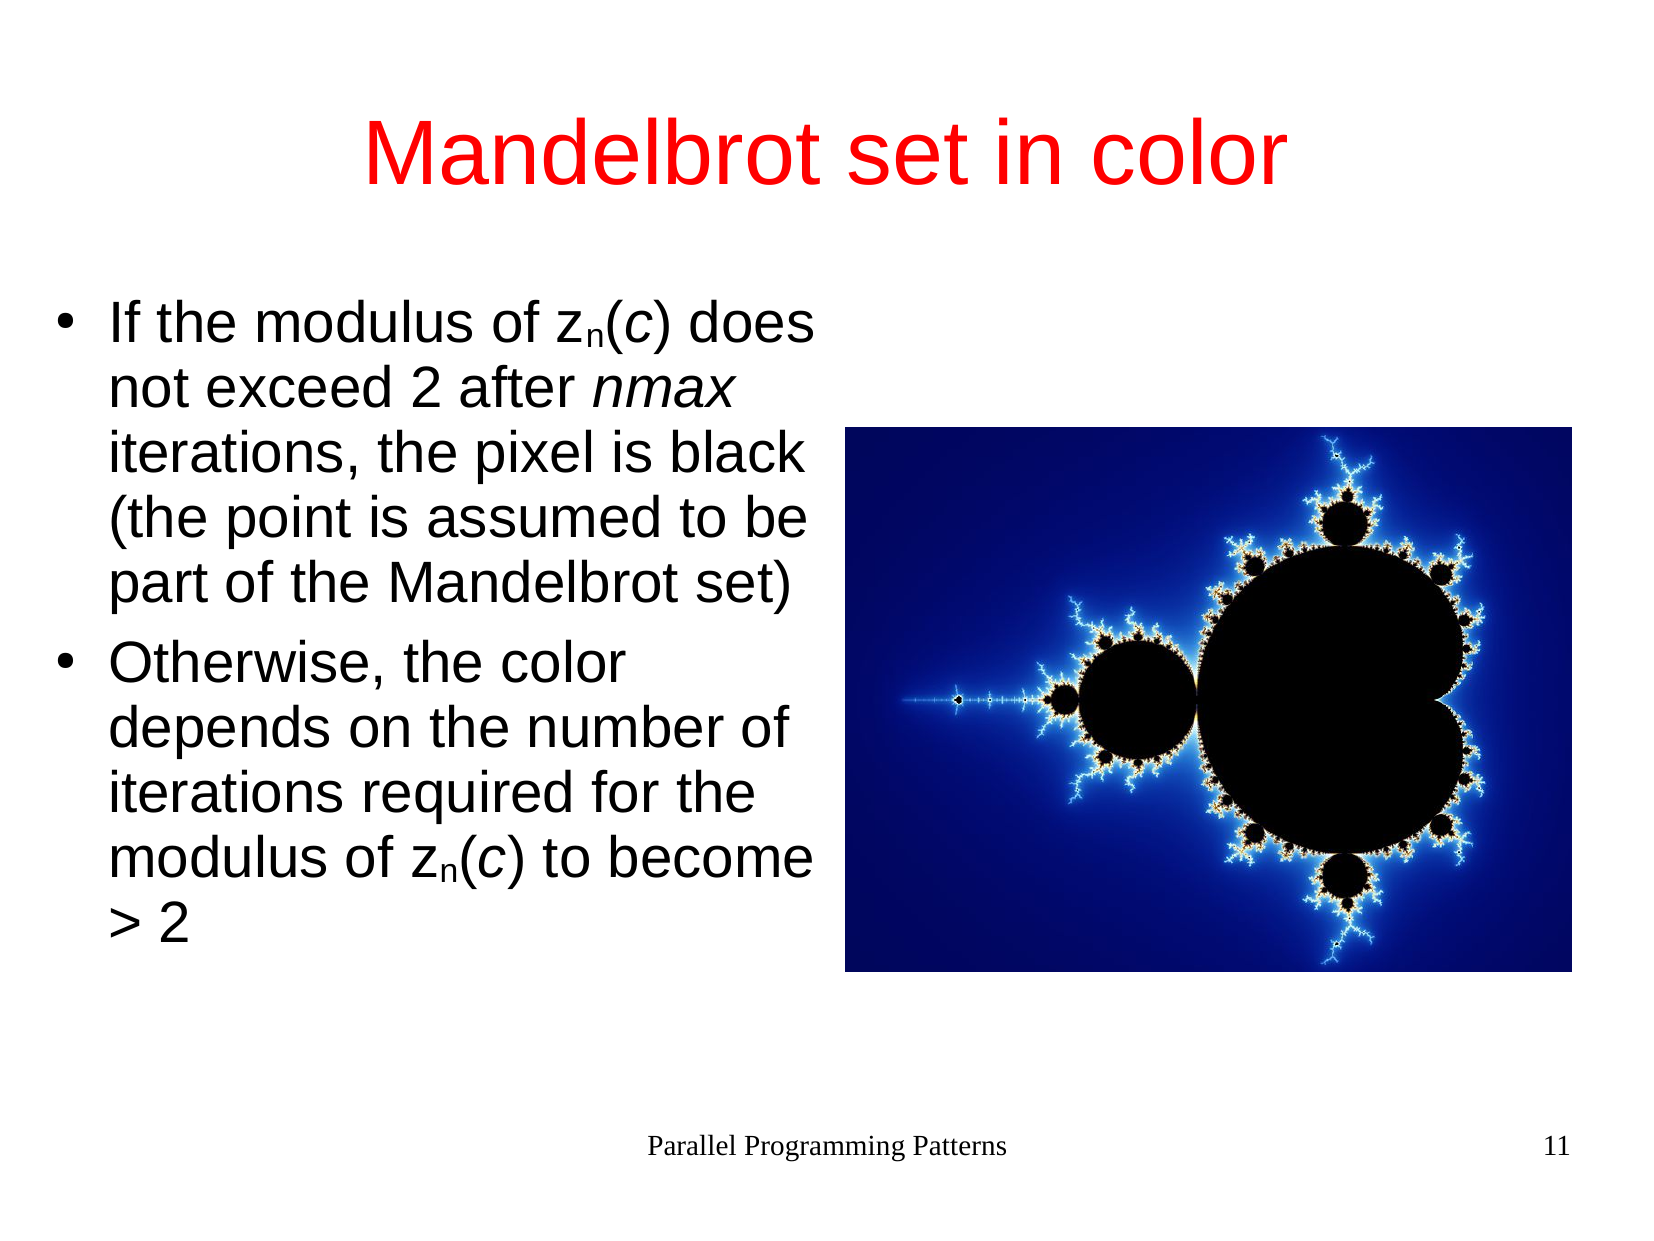

# Mandelbrot set in color
If the modulus of zn(c) does not exceed 2 after nmax iterations, the pixel is black (the point is assumed to be part of the Mandelbrot set)
Otherwise, the color depends on the number of iterations required for the modulus of zn(c) to become > 2
Parallel Programming Patterns
11